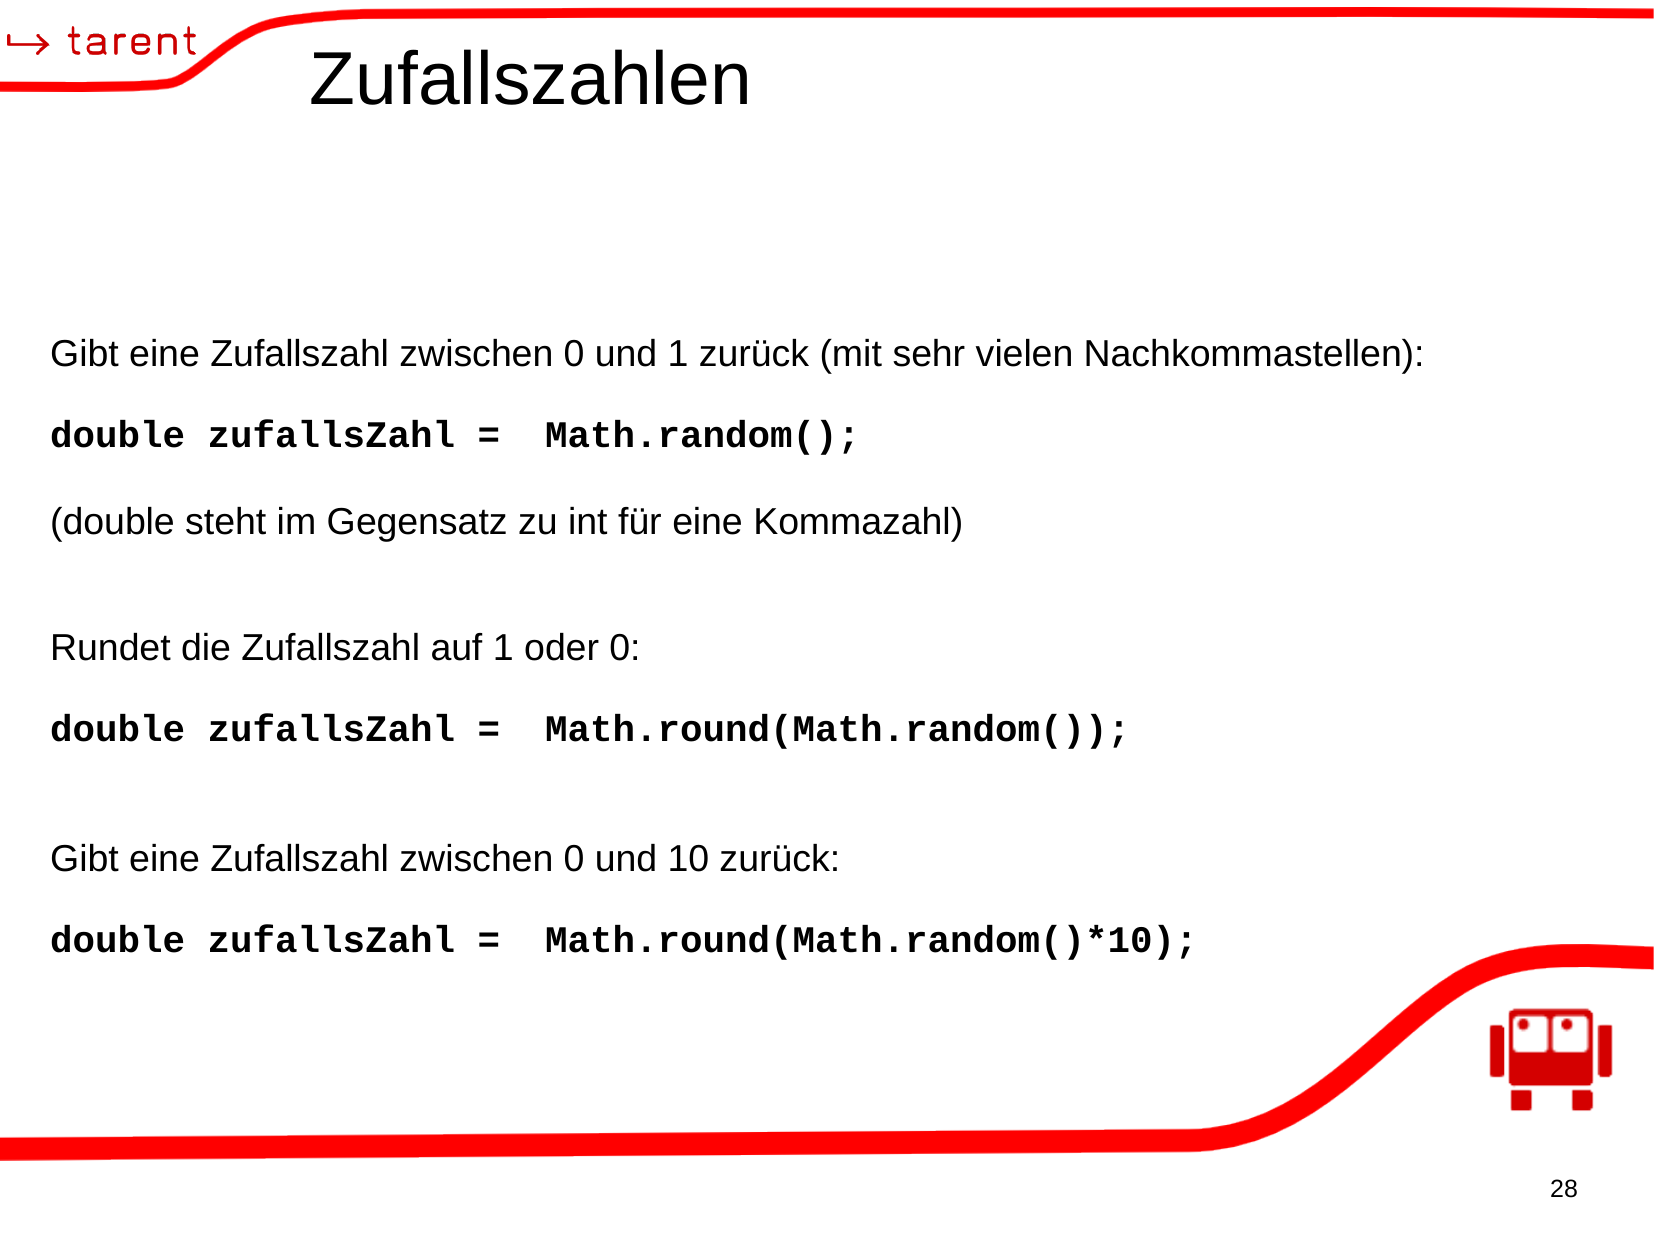

Zufallszahlen
Gibt eine Zufallszahl zwischen 0 und 1 zurück (mit sehr vielen Nachkommastellen):
double zufallsZahl = Math.random();
(double steht im Gegensatz zu int für eine Kommazahl)
Rundet die Zufallszahl auf 1 oder 0:
double zufallsZahl = Math.round(Math.random());
Gibt eine Zufallszahl zwischen 0 und 10 zurück:
double zufallsZahl = Math.round(Math.random()*10);